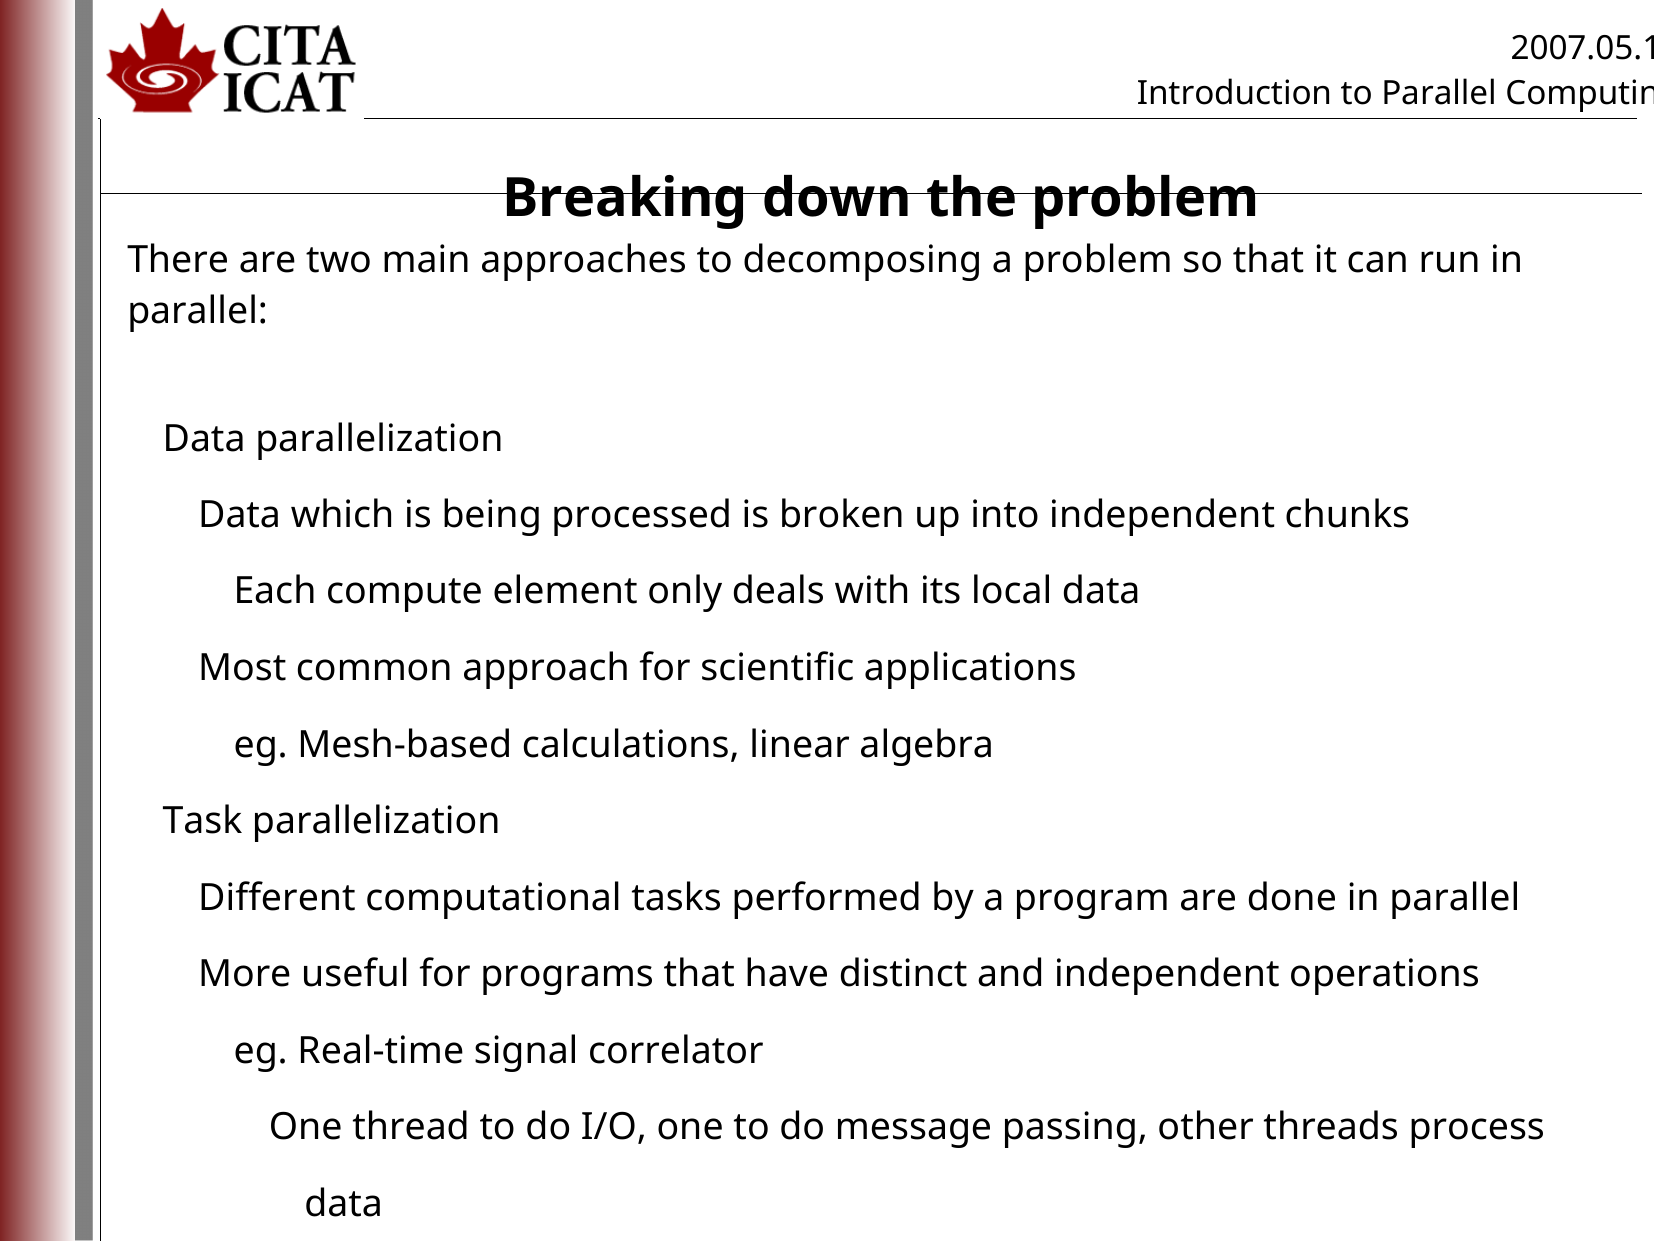

2007.05.18
Introduction to Parallel Computing
Breaking down the problem
There are two main approaches to decomposing a problem so that it can run in parallel:
Data parallelization
Data which is being processed is broken up into independent chunks
Each compute element only deals with its local data
Most common approach for scientific applications
eg. Mesh-based calculations, linear algebra
Task parallelization
Different computational tasks performed by a program are done in parallel
More useful for programs that have distinct and independent operations
eg. Real-time signal correlator
One thread to do I/O, one to do message passing, other threads process data
Fine grained vs coarse grained parallelism
Refers to the amount of work that each compute element is given before a synchronization point